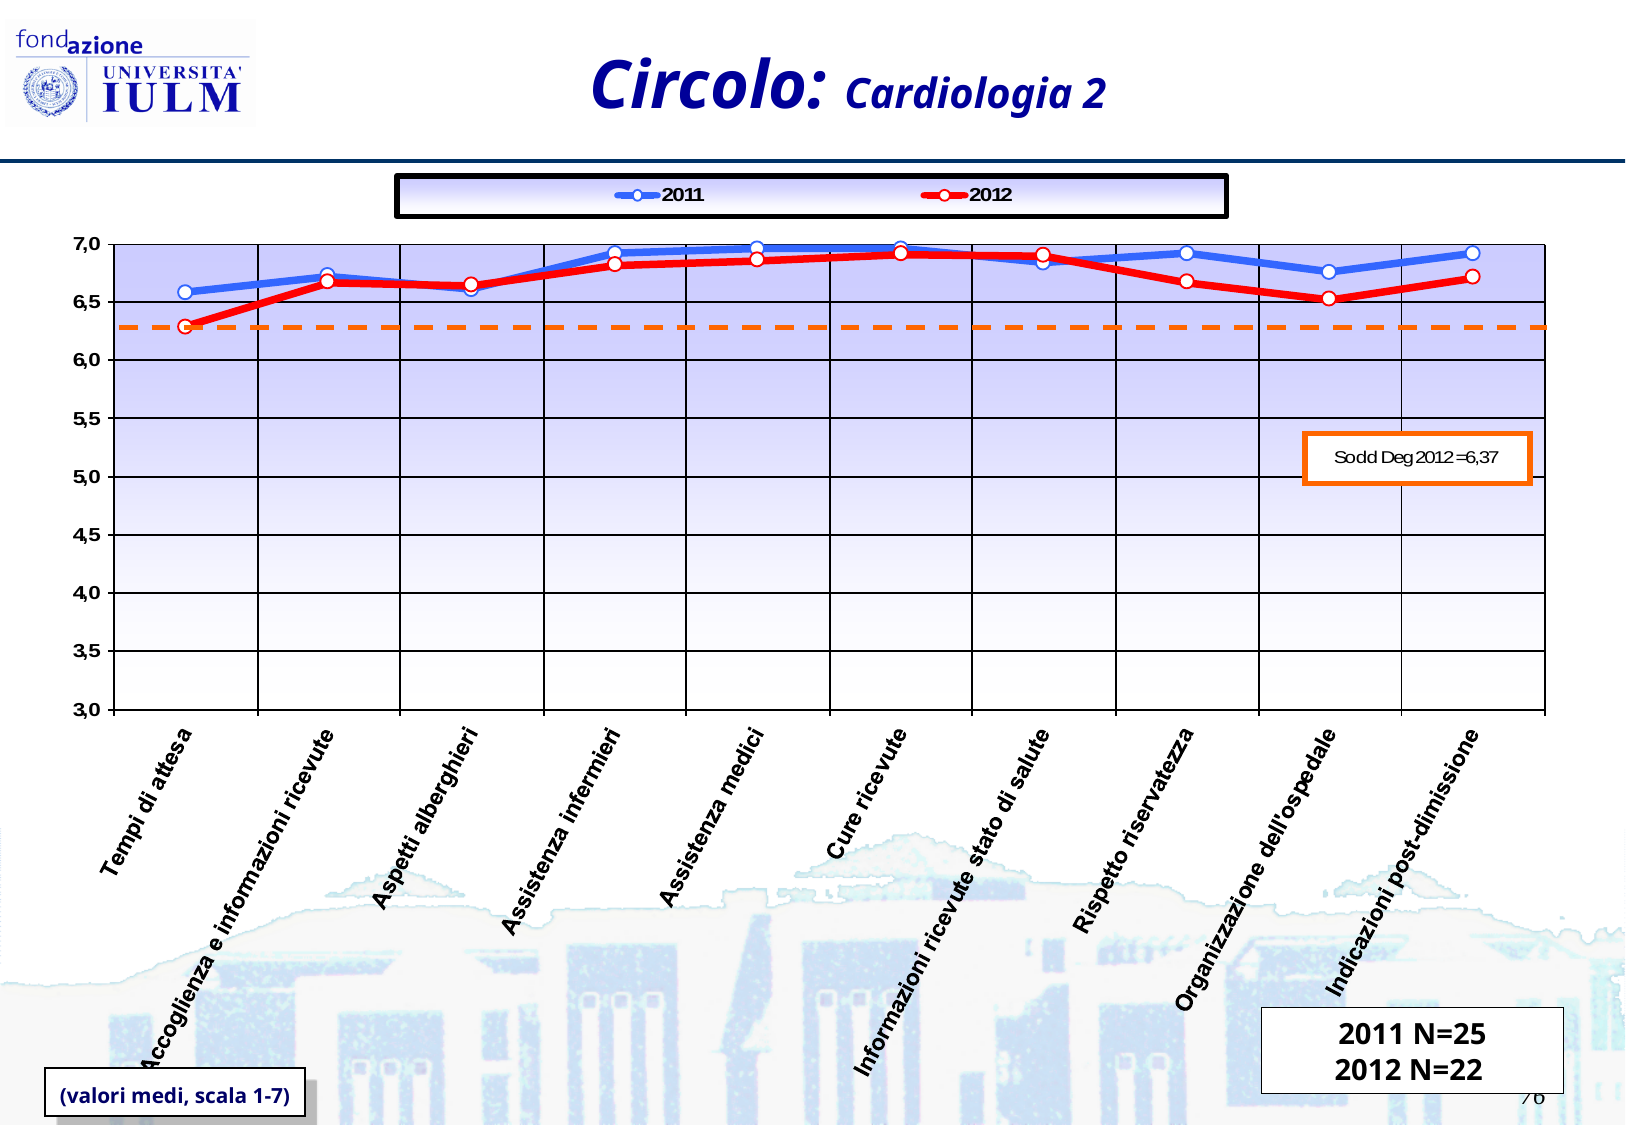

Circolo: Cardiologia 2
2011 N=25
2012 N=22
(valori medi, scala 1-7)